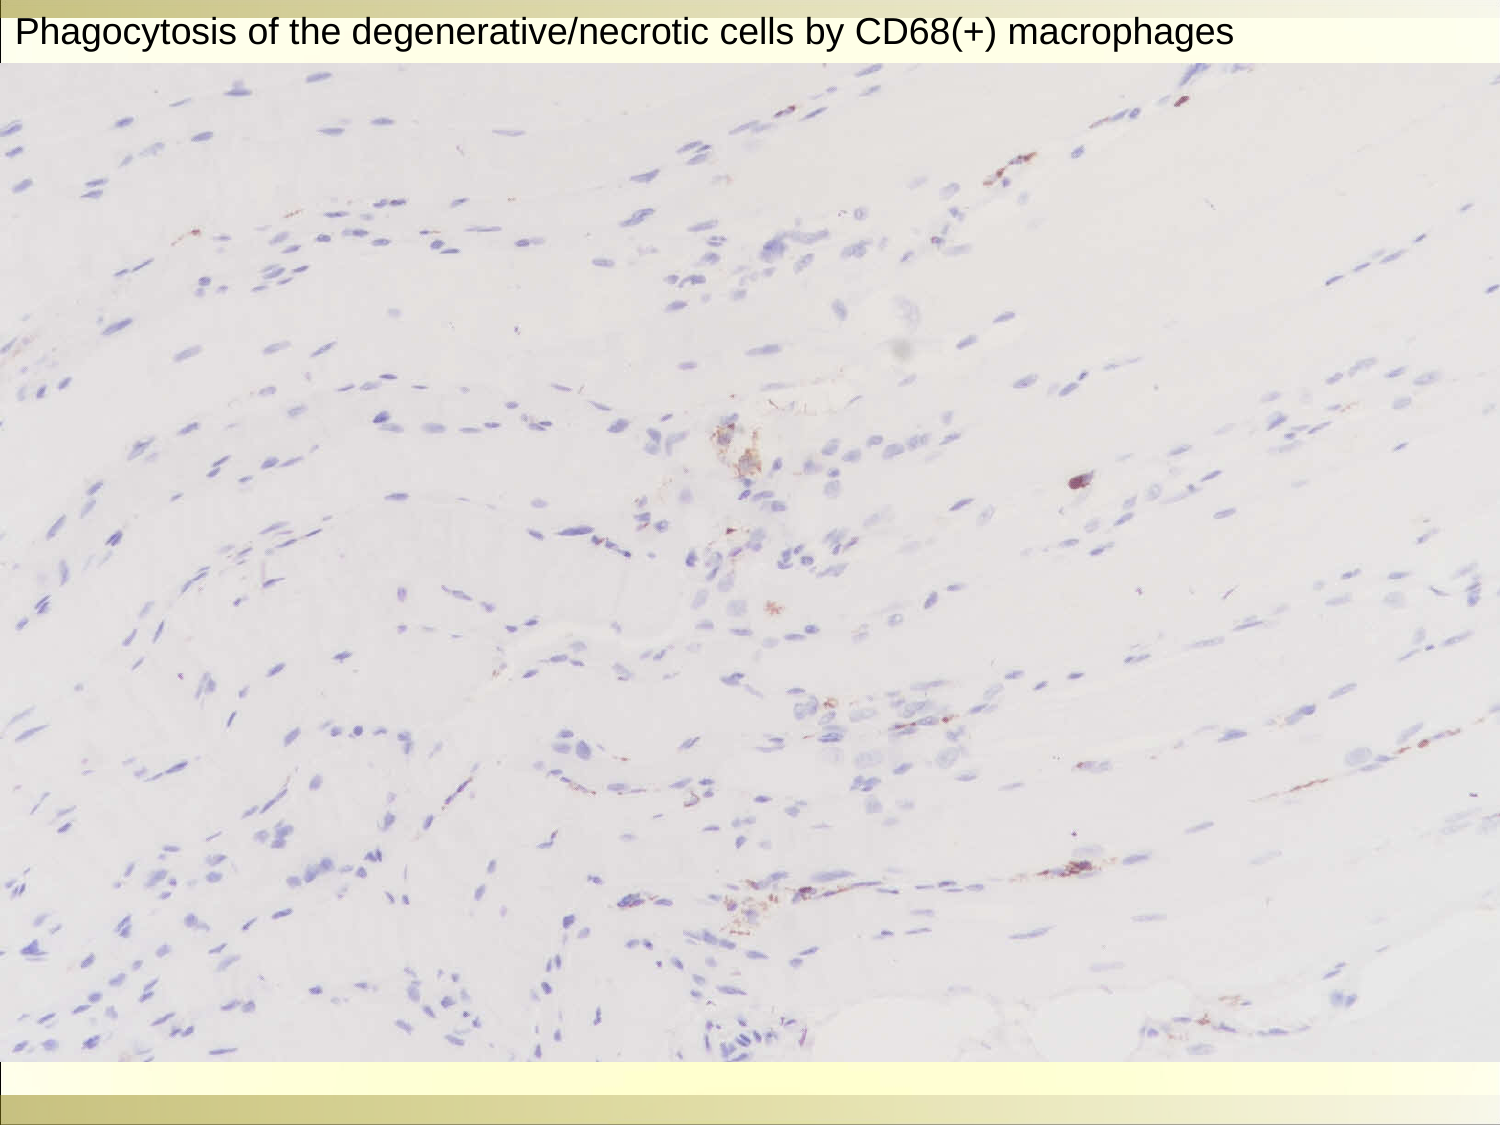

Phagocytosis of the degenerative/necrotic cells by CD68(+) macrophages